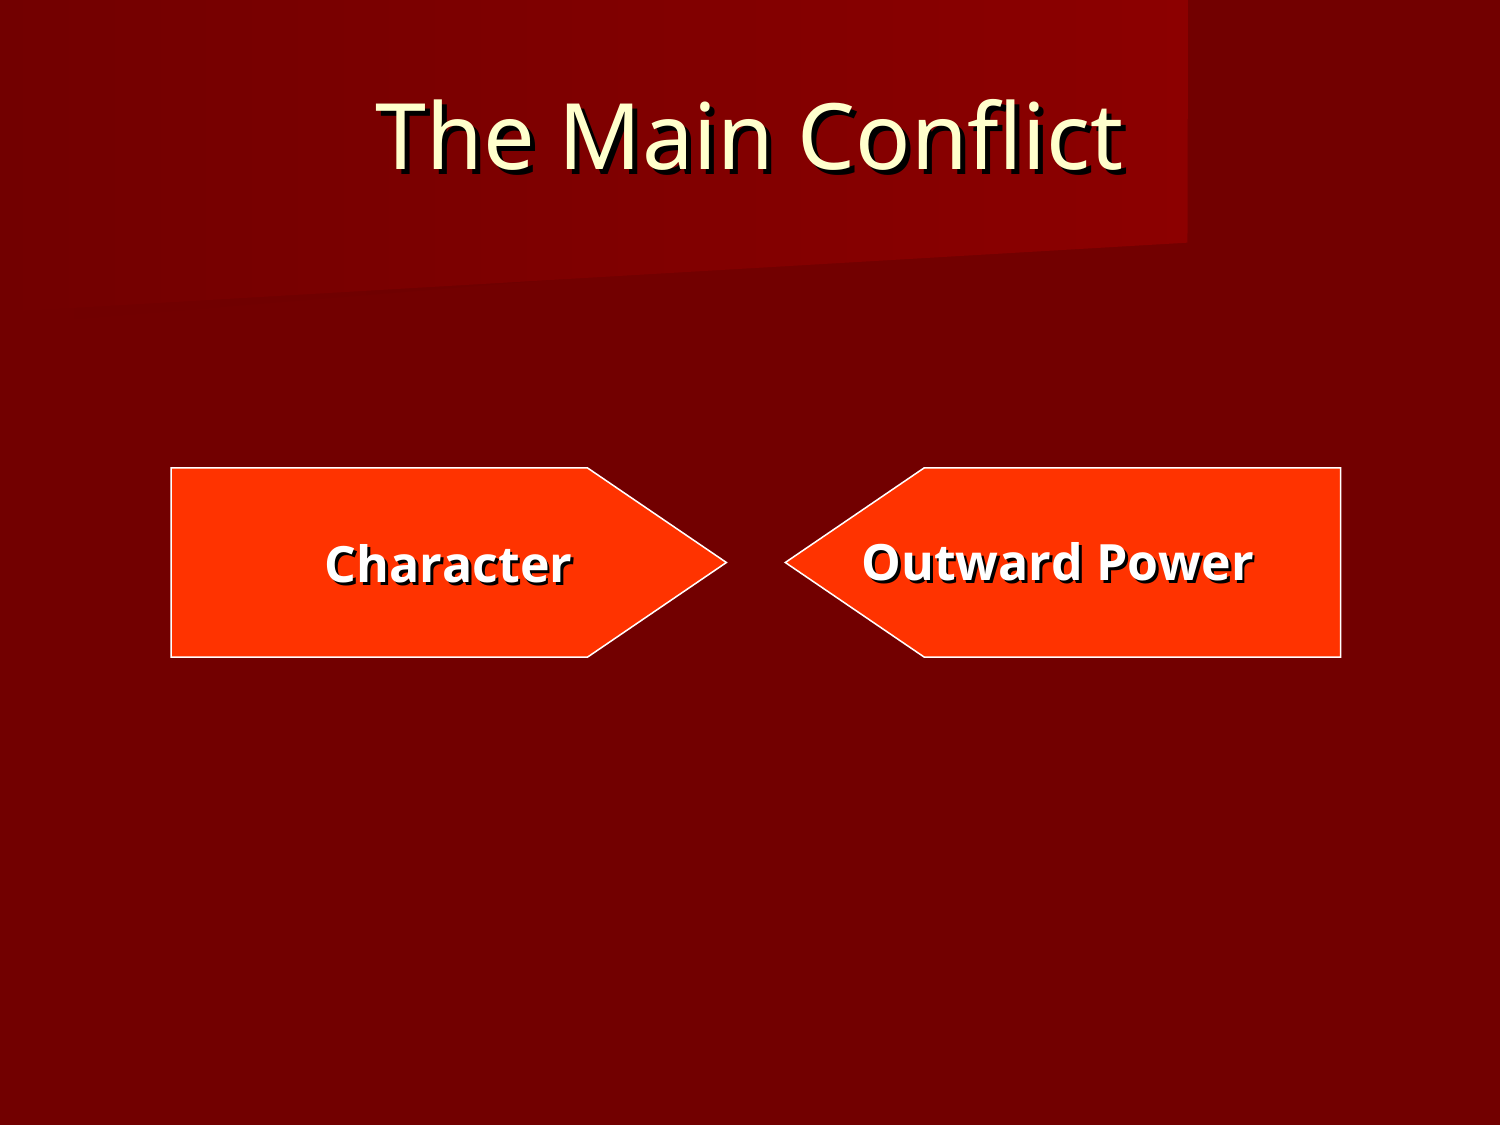

# The Main Conflict
Character
Outward Power